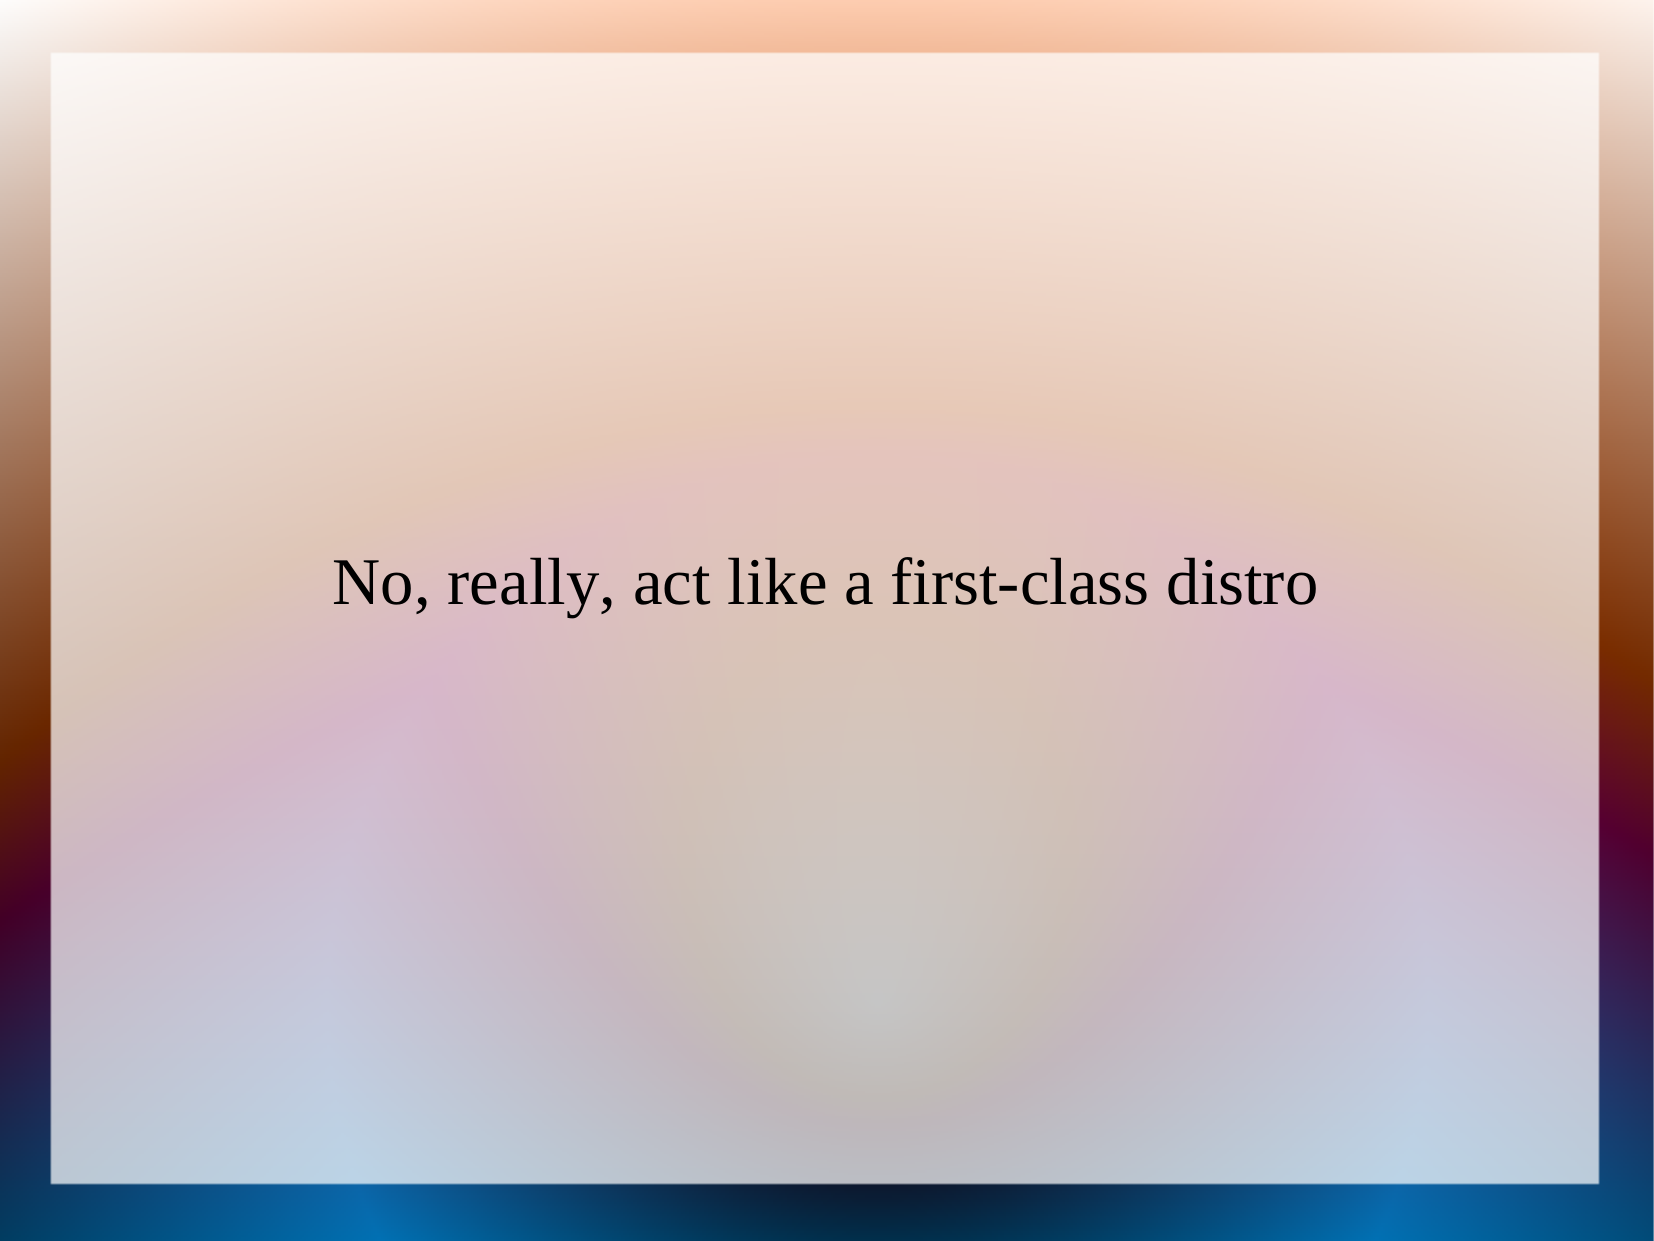

# No, really, act like a first-class distro